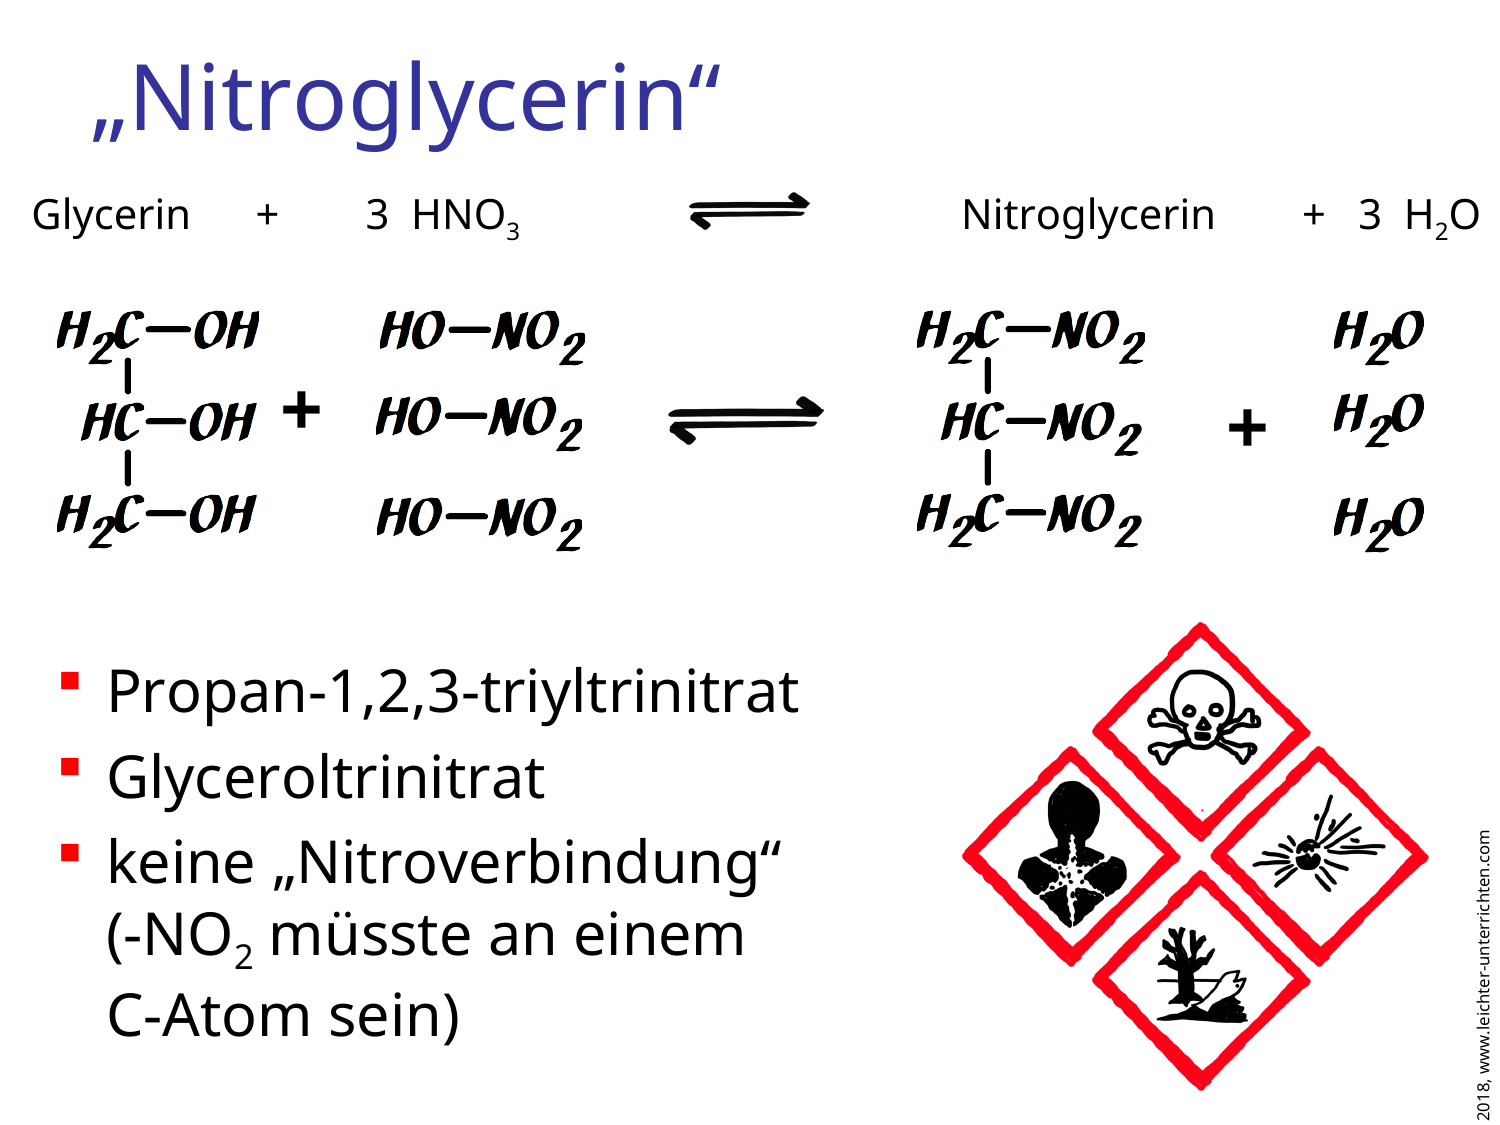

# „Nitroglycerin“
Glycerin + 3 HNO3 Nitroglycerin + 3 H2O
+
+
Propan-1,2,3-triyltrinitrat
Glyceroltrinitrat
keine „Nitroverbindung“
(-NO2 müsste an einem
C-Atom sein)